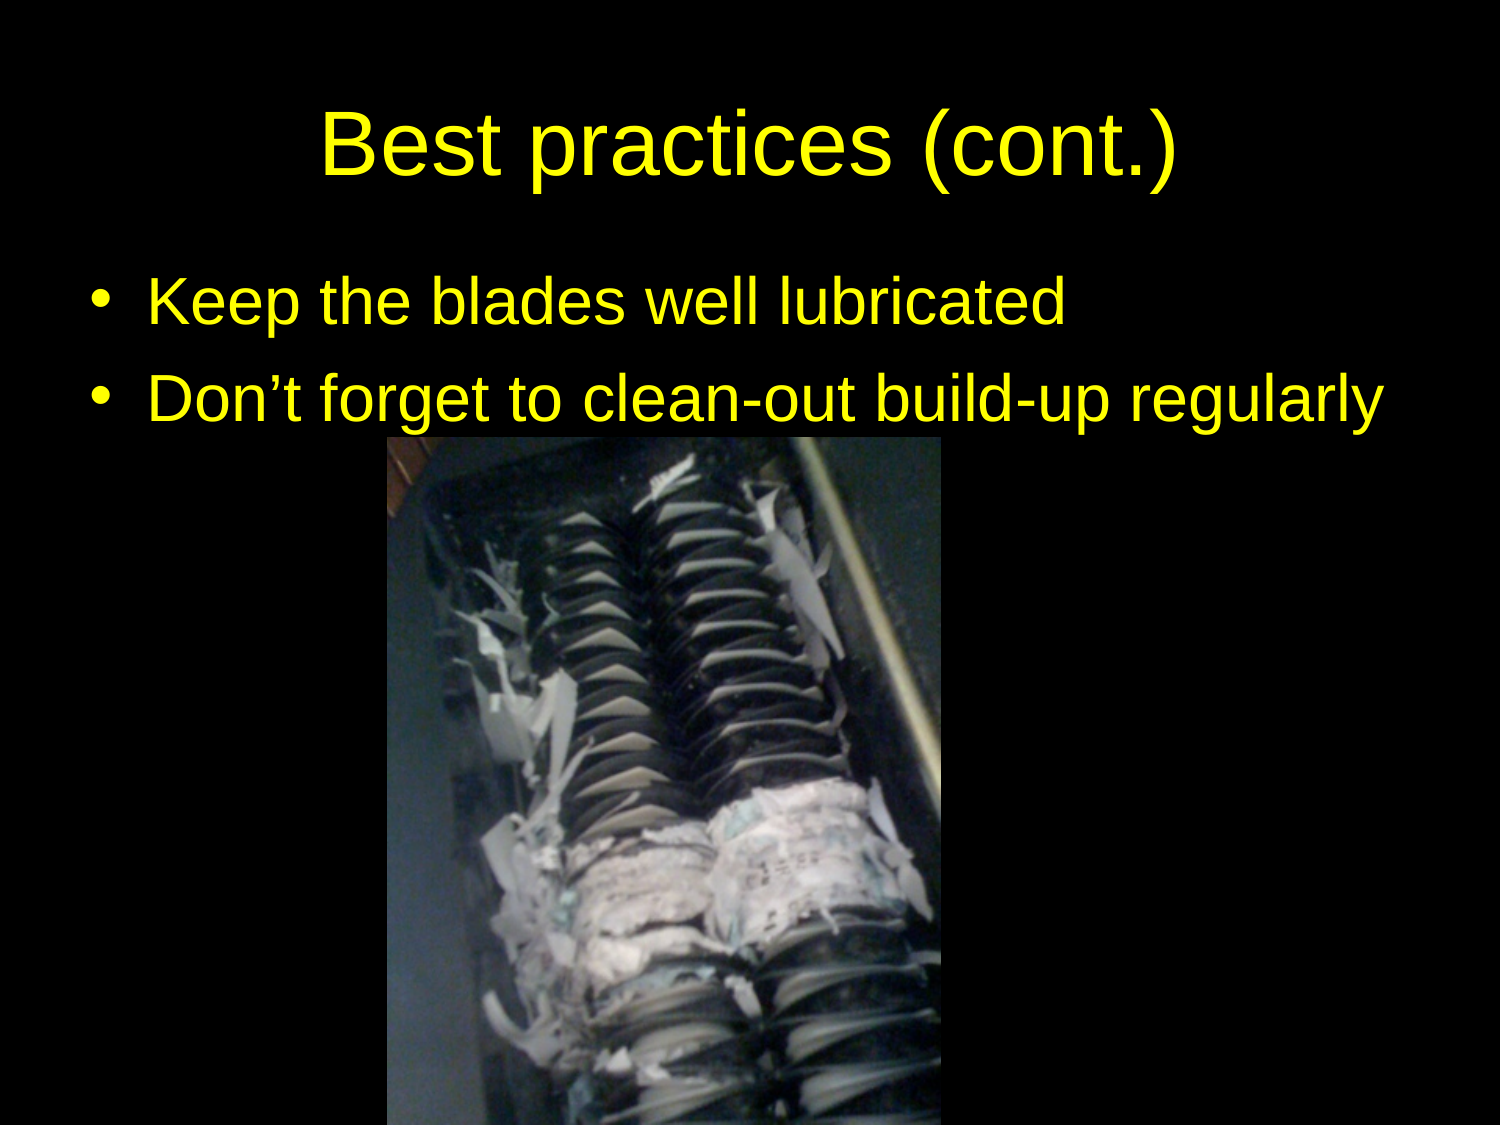

# Best practices (cont.)
Keep the blades well lubricated
Don’t forget to clean-out build-up regularly